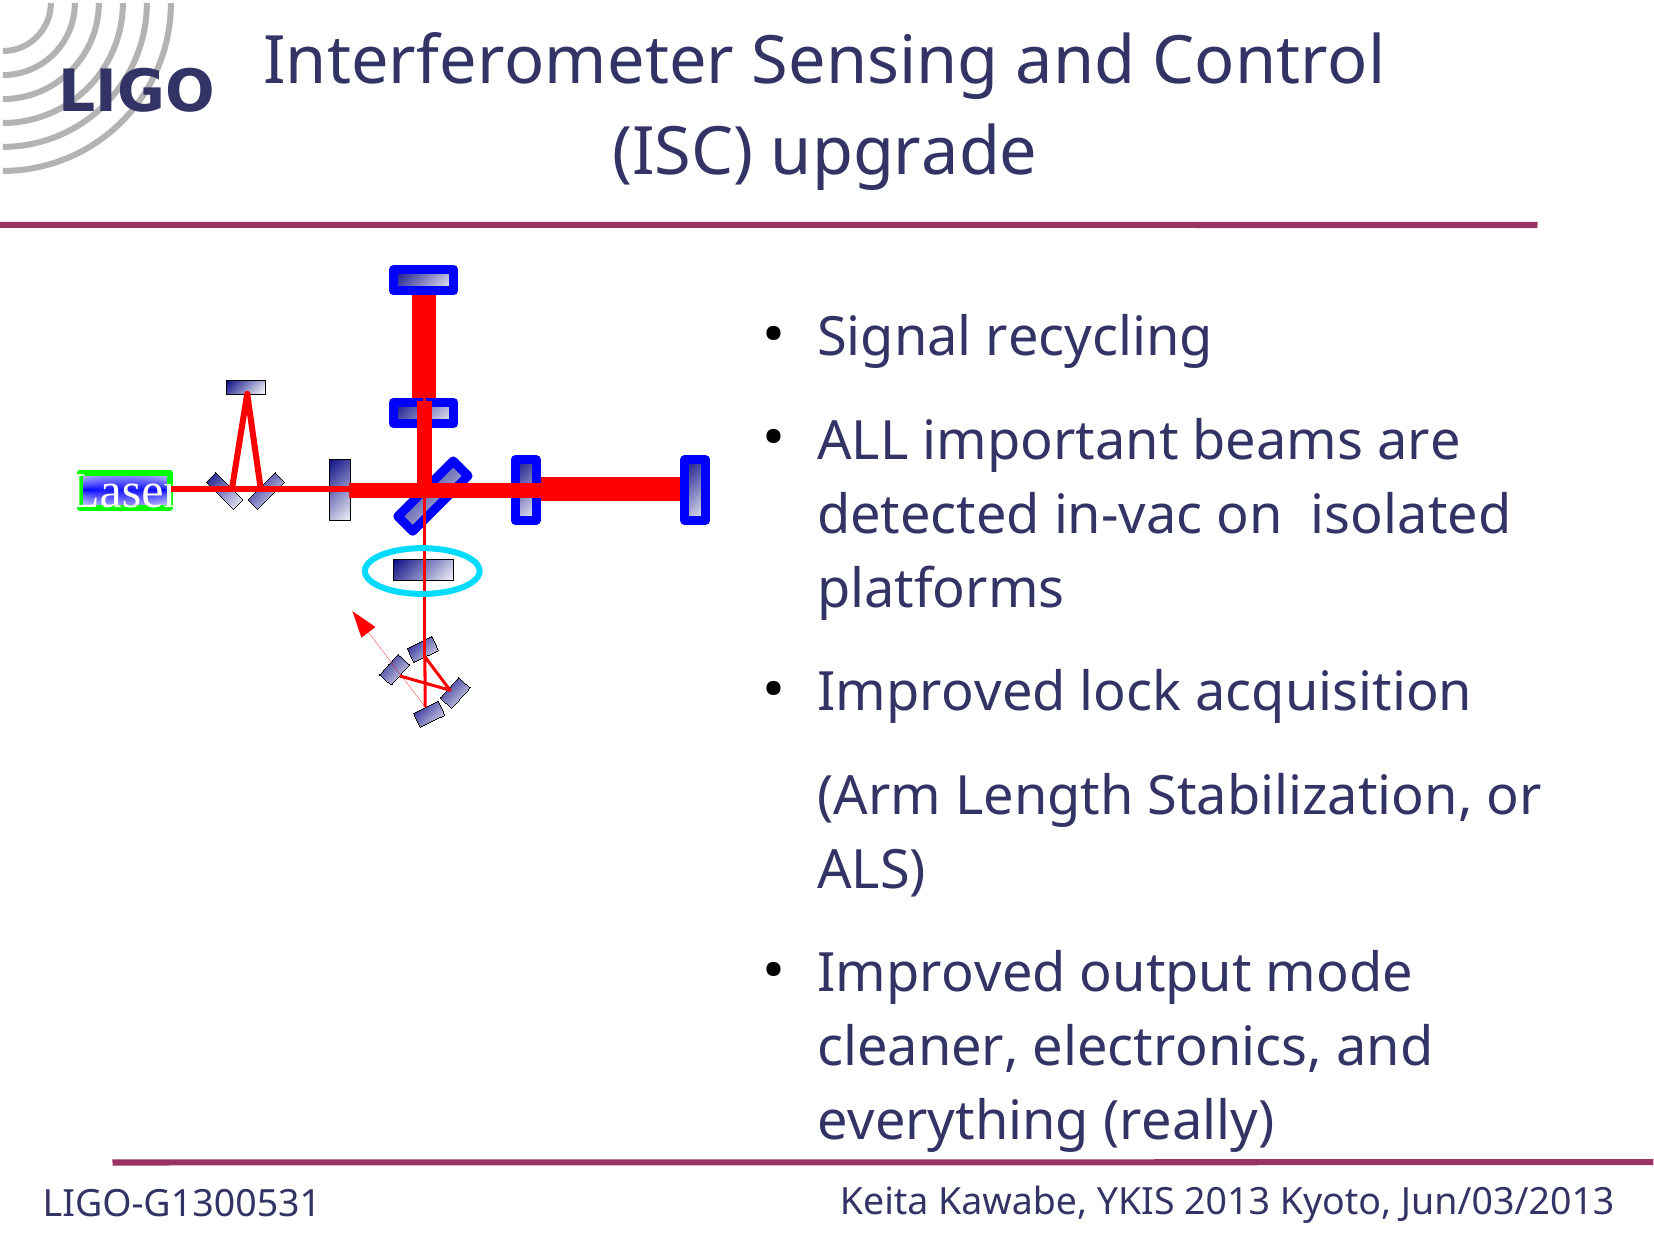

# Interferometer Sensing and Control (ISC) upgrade
Signal recycling
ALL important beams are detected in-vac on isolated platforms
Improved lock acquisition
(Arm Length Stabilization, or ALS)
Improved output mode cleaner, electronics, and everything (really)
Laser